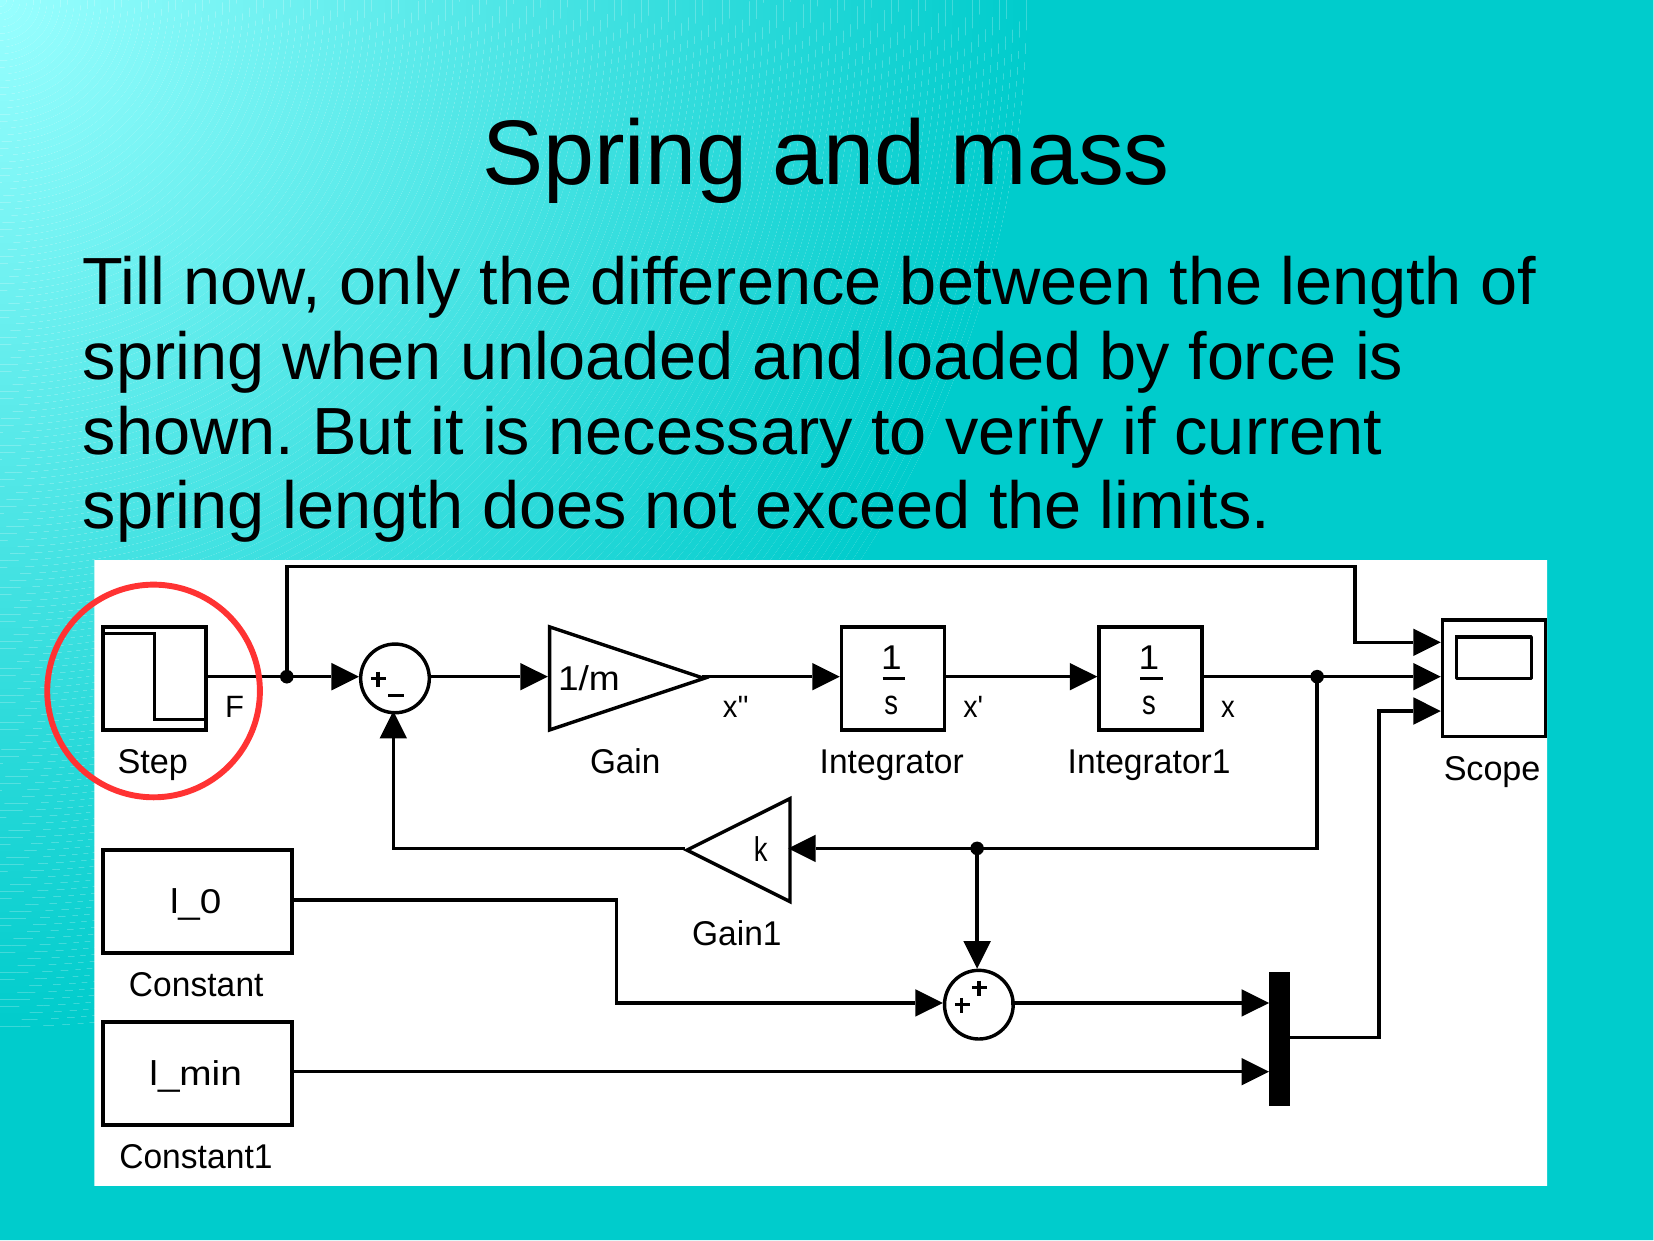

# Spring and mass
Till now, only the difference between the length of spring when unloaded and loaded by force is shown. But it is necessary to verify if current spring length does not exceed the limits.